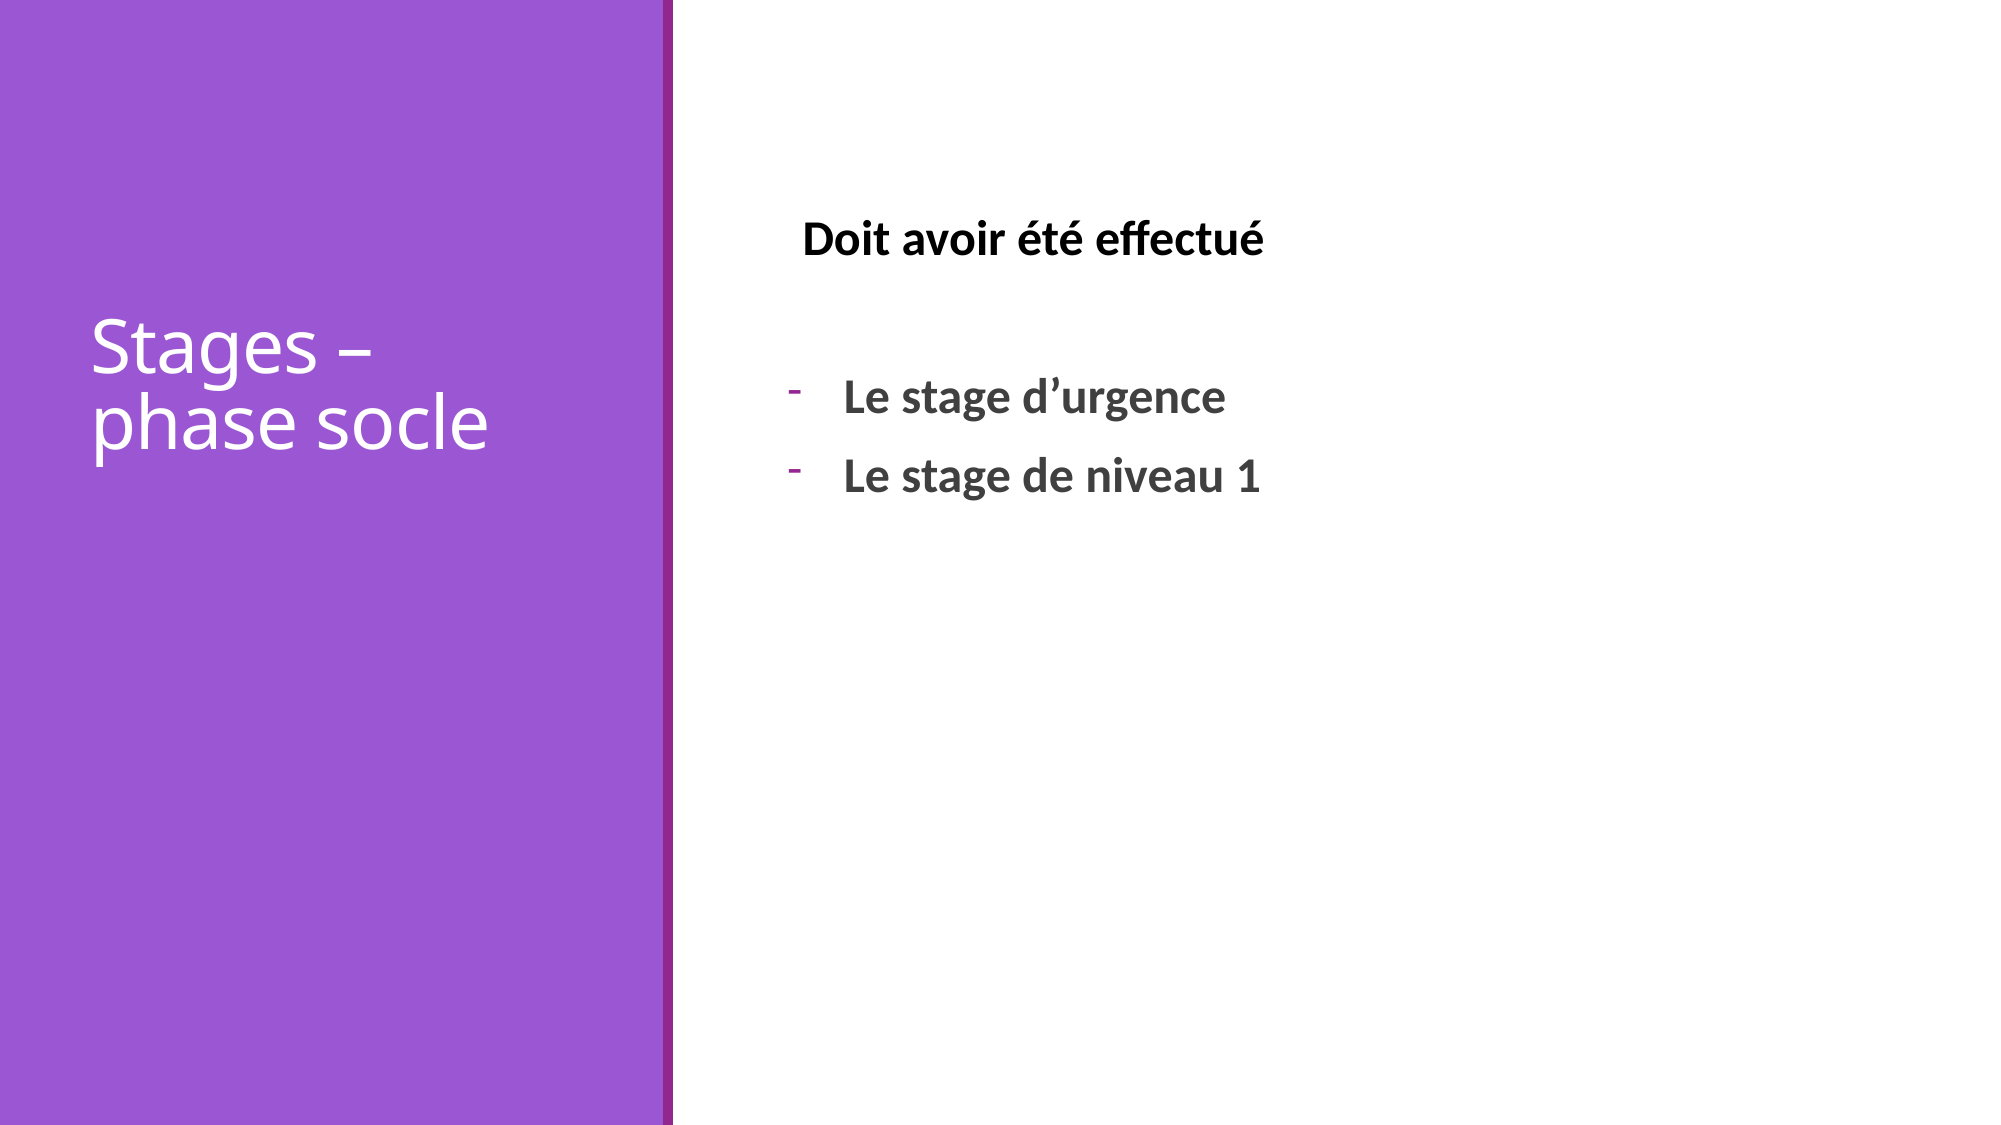

# Stages – phase socle
Doit avoir été effectué
Le stage d’urgence
Le stage de niveau 1